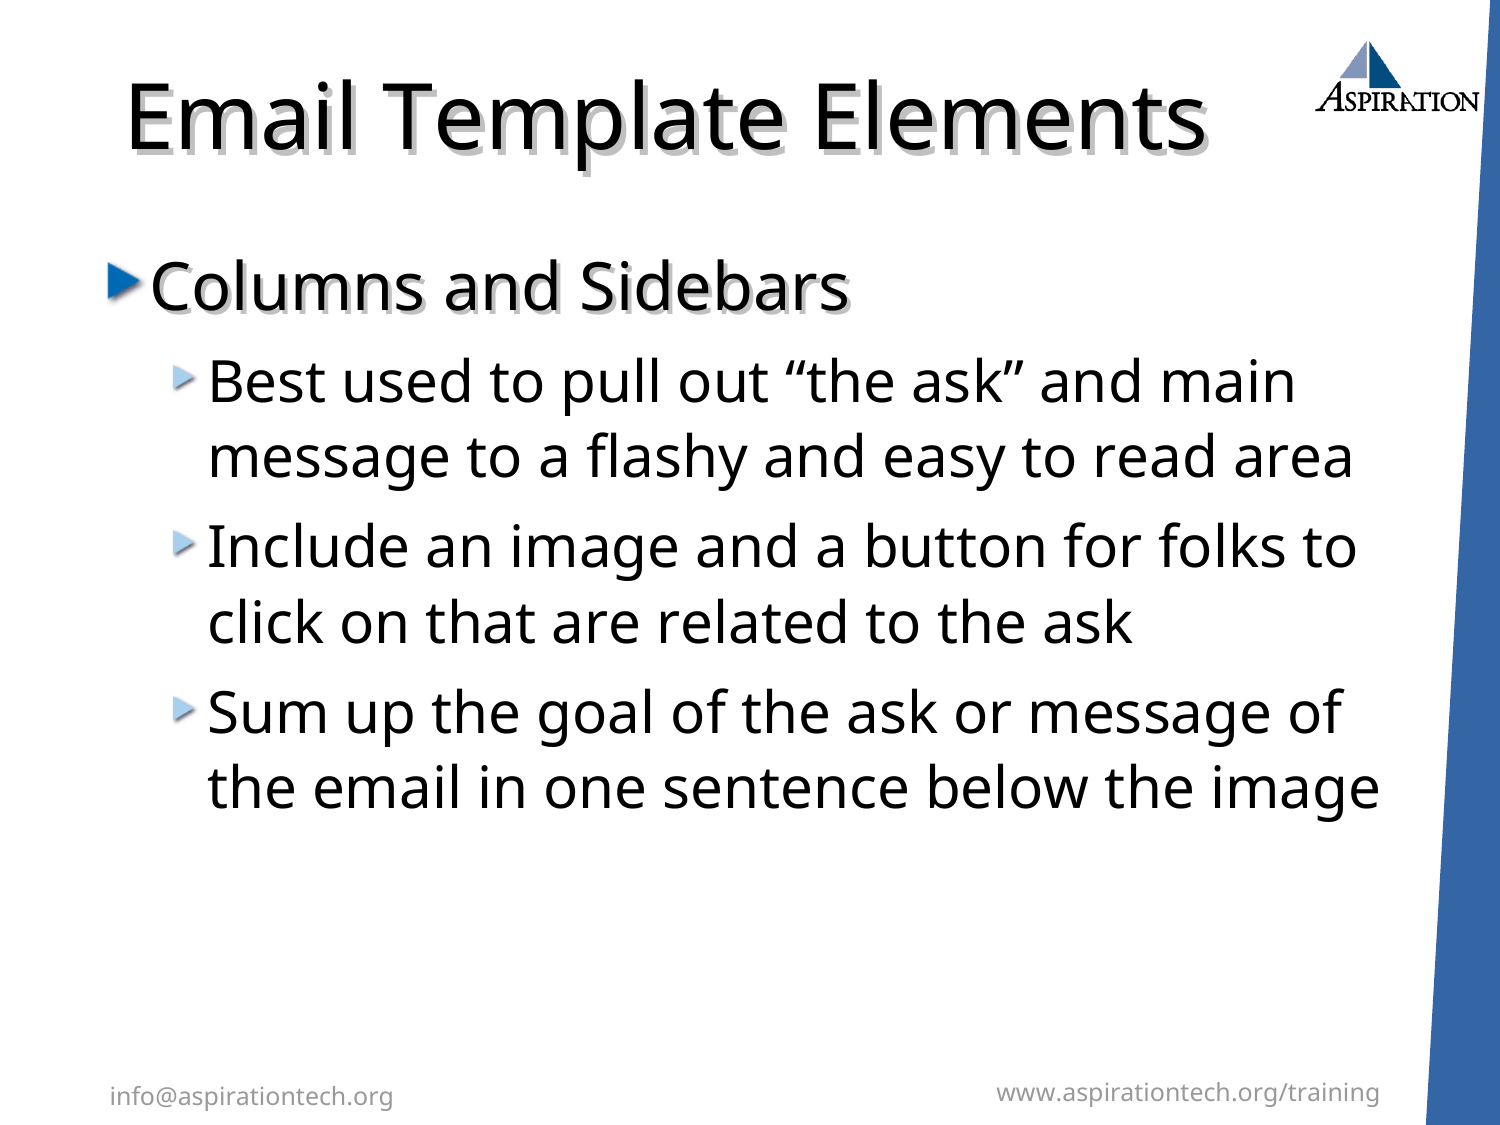

# Email Template Elements
Columns and Sidebars
Best used to pull out “the ask” and main message to a flashy and easy to read area
Include an image and a button for folks to click on that are related to the ask
Sum up the goal of the ask or message of the email in one sentence below the image